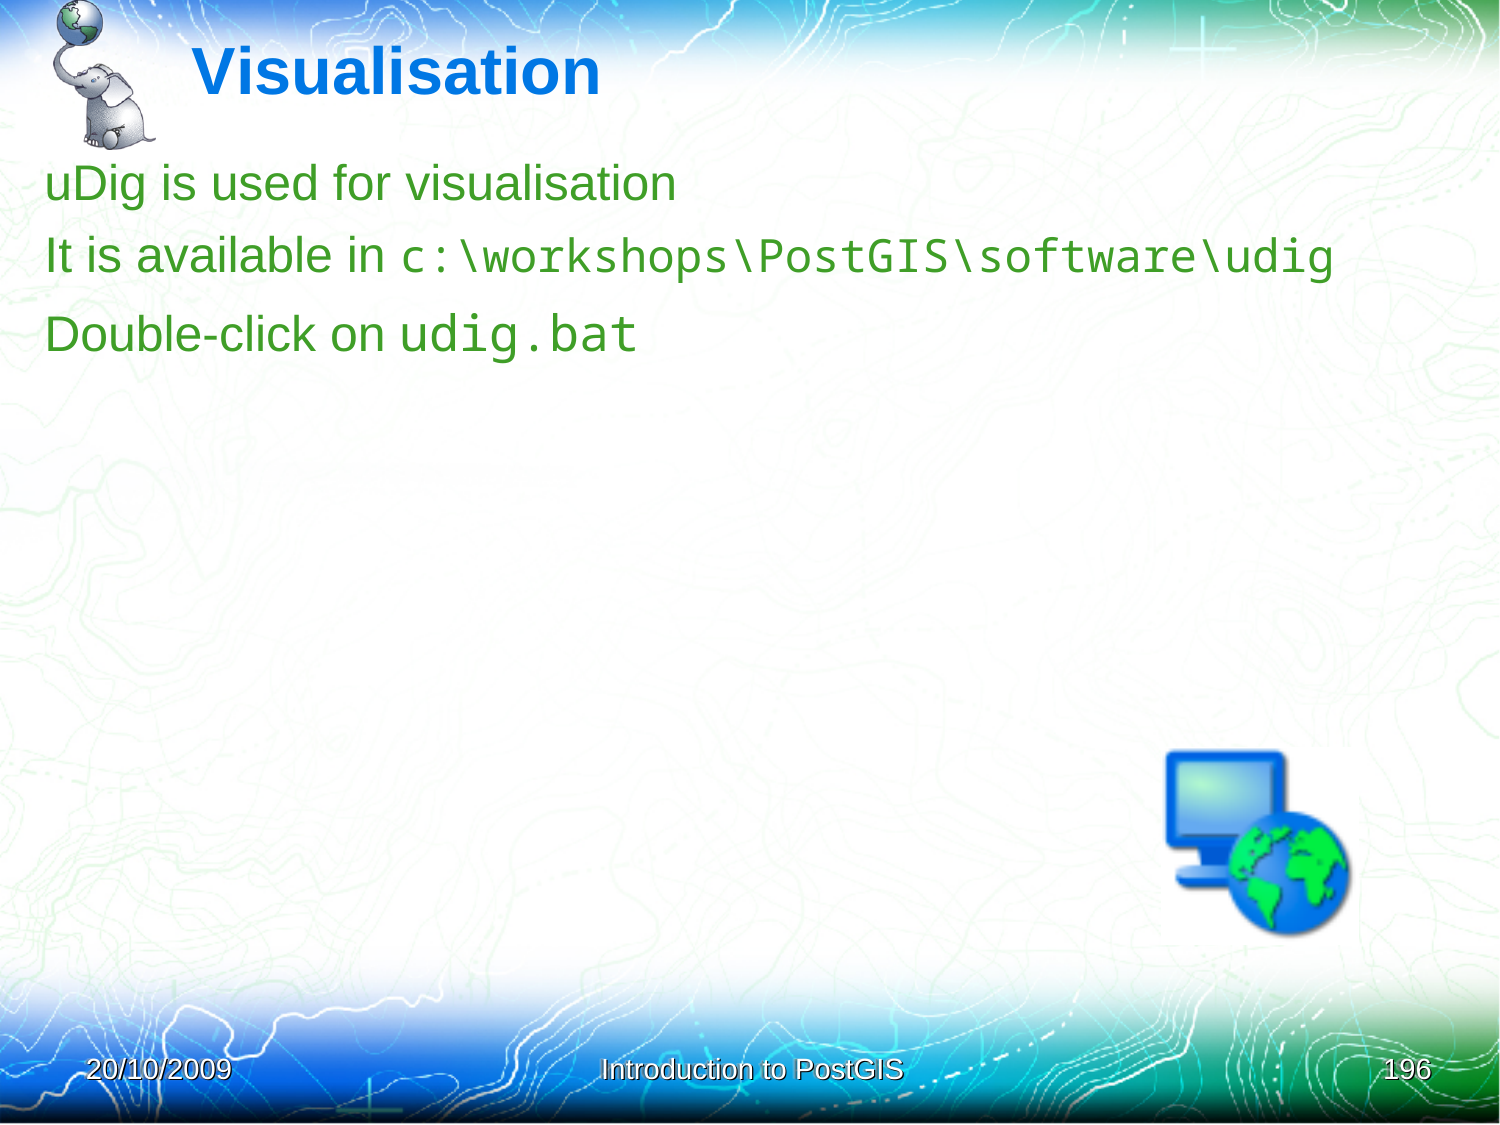

# Visualisation
uDig is used for visualisation
It is available in c:\workshops\PostGIS\software\udig
Double-click on udig.bat
20/10/2009
Introduction to PostGIS
196